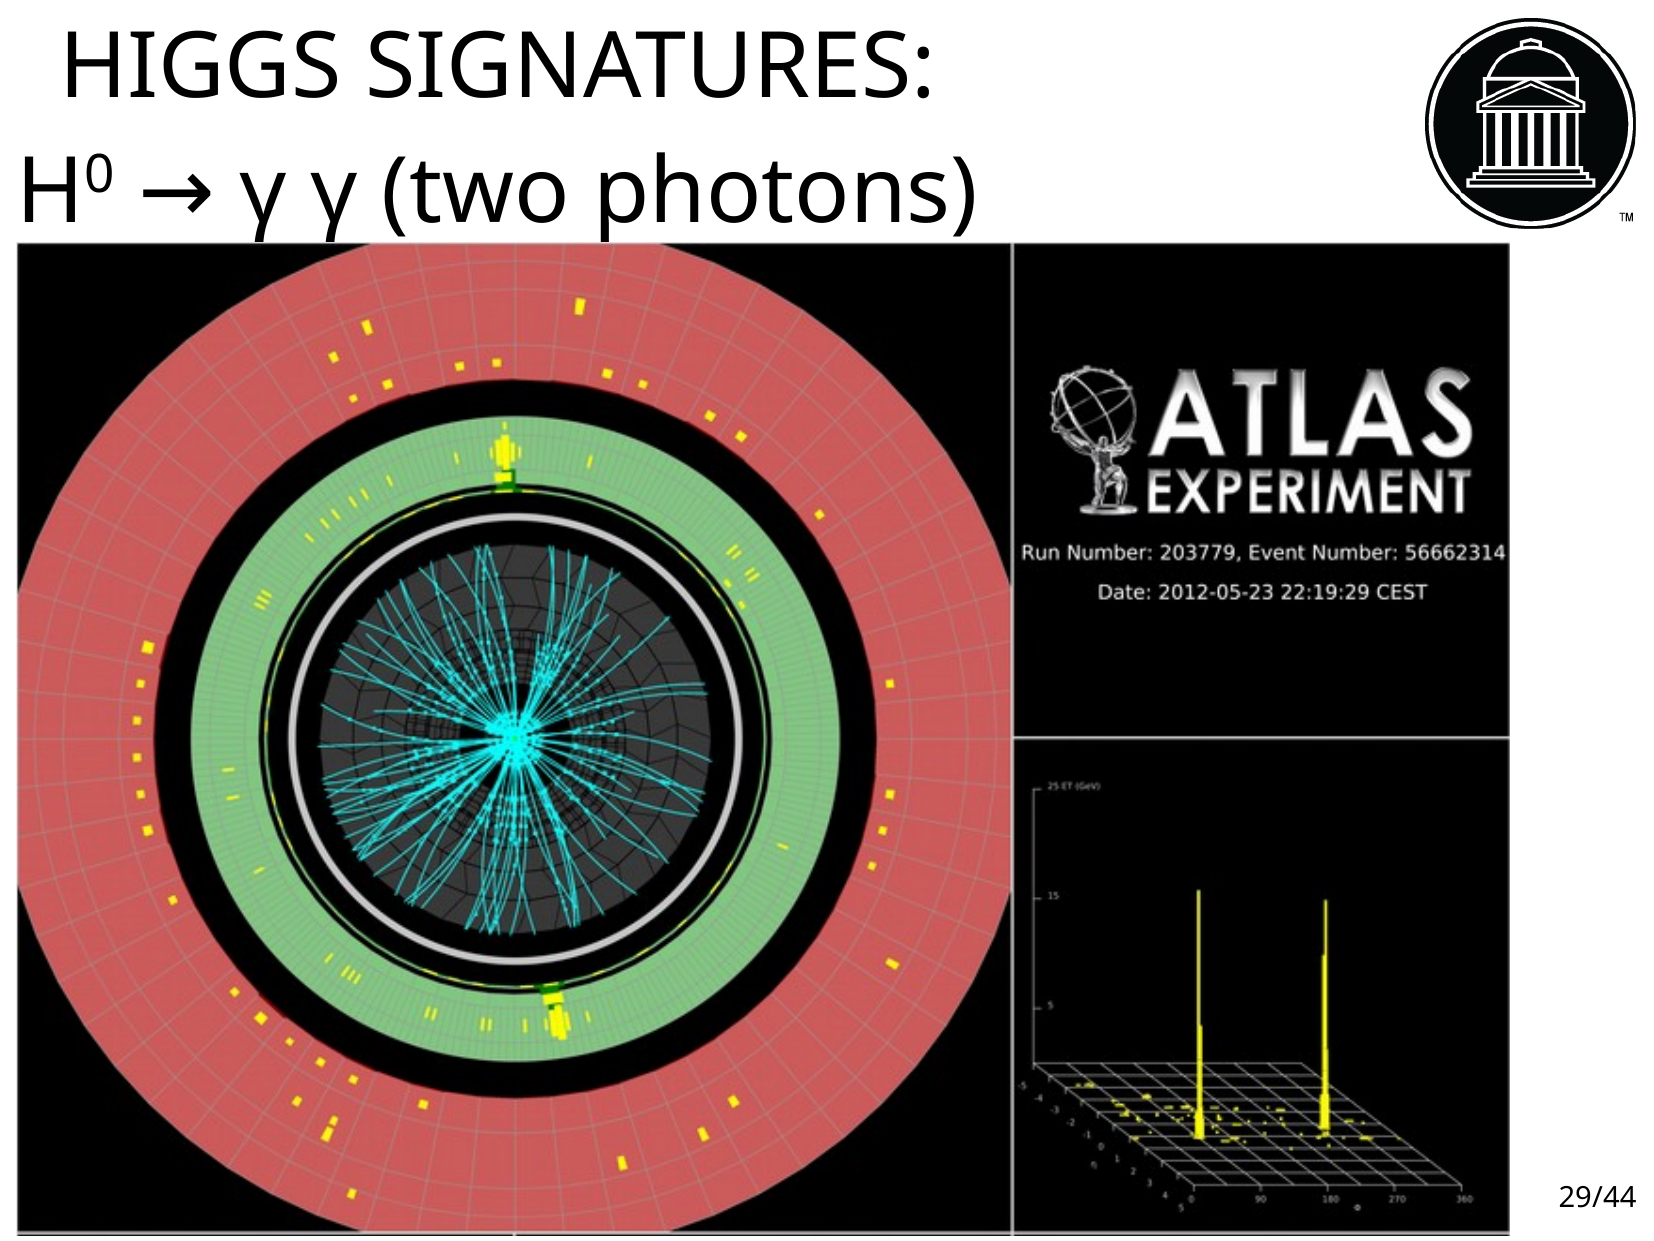

# HIGGS SIGNATURES: H0 → γ γ (two photons)
29
Stephen J. Sekula - SMU